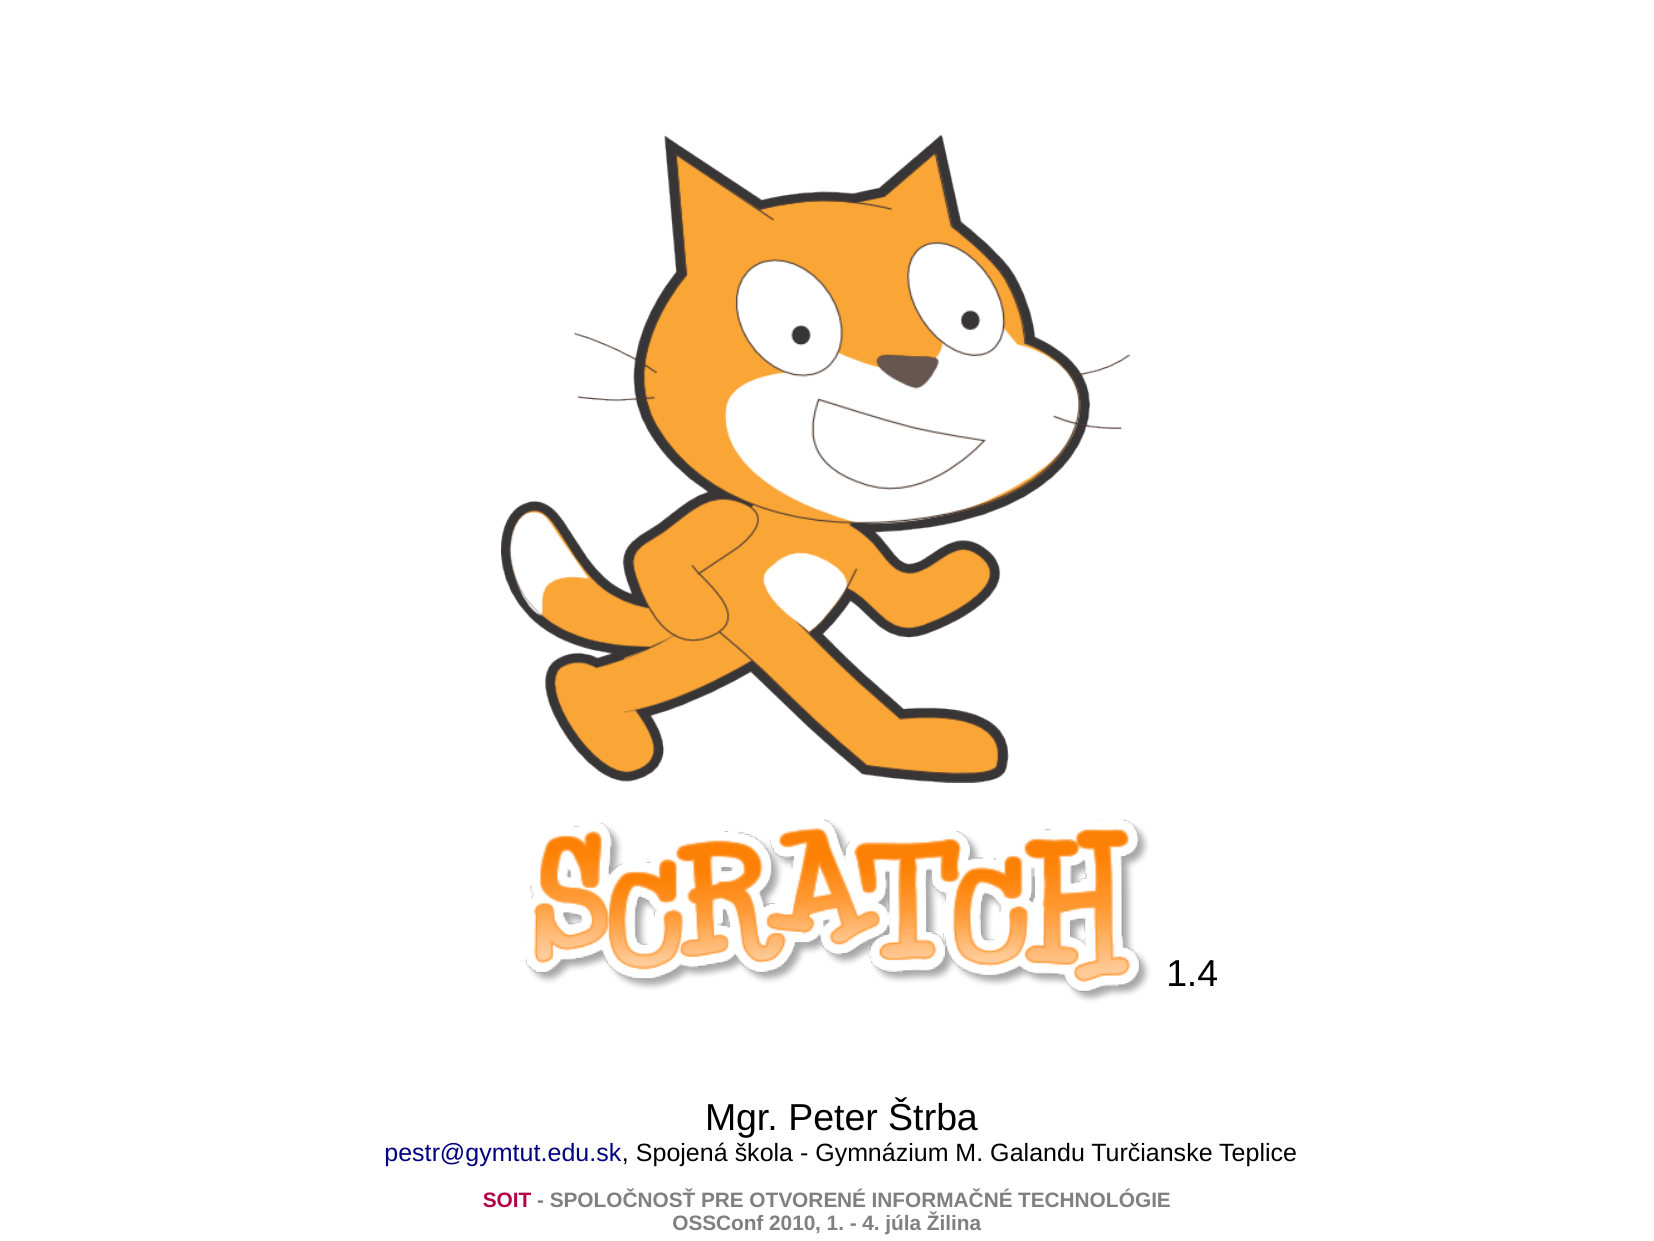

1.4
Mgr. Peter Štrba
pestr@gymtut.edu.sk, Spojená škola - Gymnázium M. Galandu Turčianske Teplice
SOIT - SPOLOČNOSŤ PRE OTVORENÉ INFORMAČNÉ TECHNOLÓGIE
OSSConf 2010, 1. - 4. júla Žilina